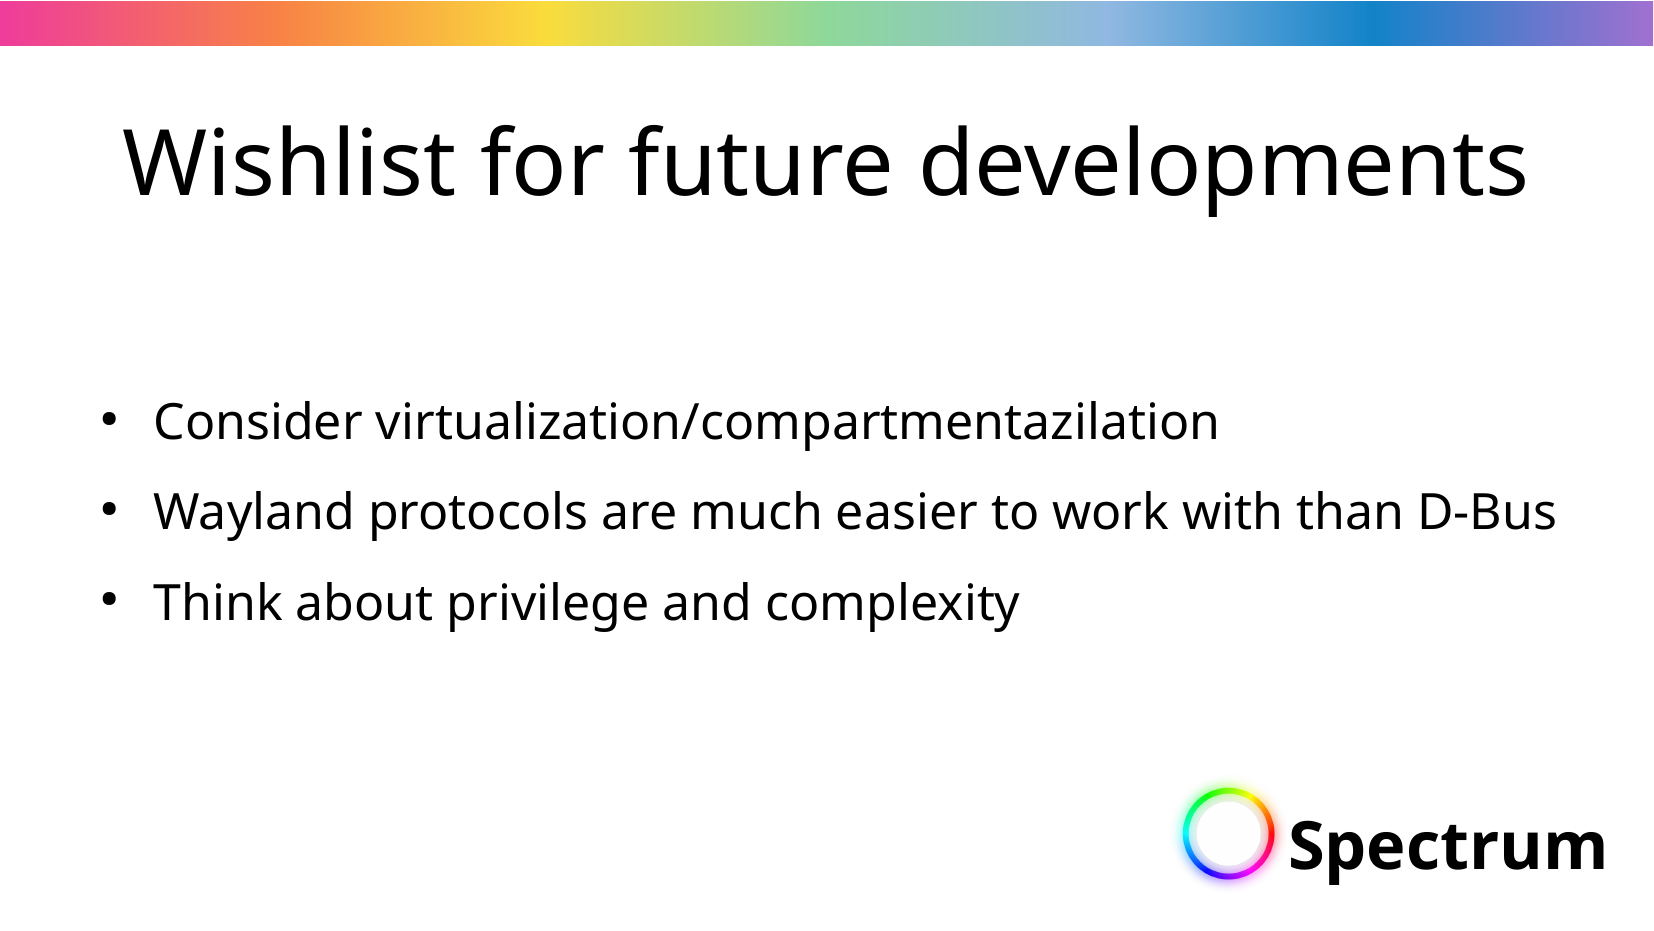

# Wishlist for future developments
Consider virtualization/compartmentazilation
Wayland protocols are much easier to work with than D-Bus
Think about privilege and complexity